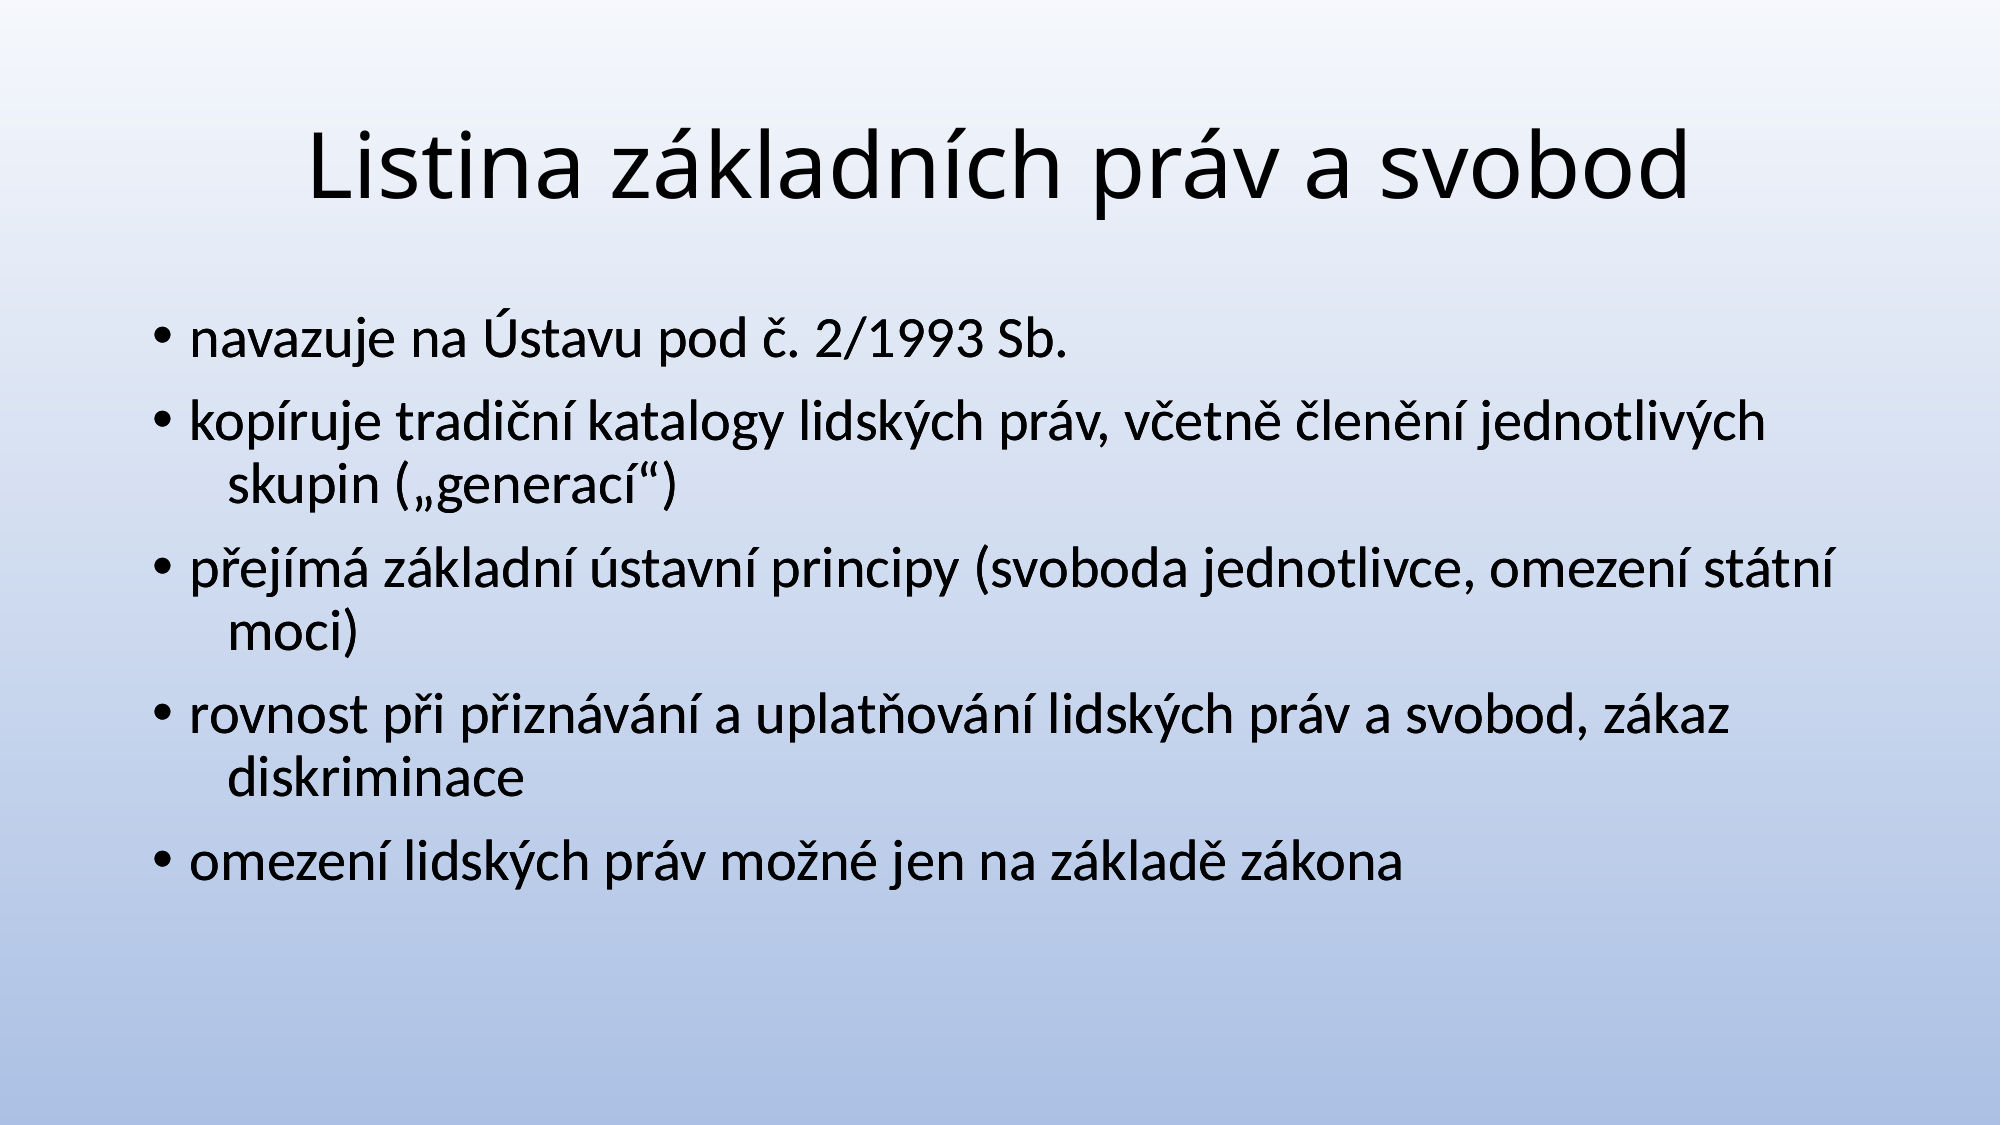

# Listina základních práv a svobod
navazuje na Ústavu pod č. 2/1993 Sb.
kopíruje tradiční katalogy lidských práv, včetně členění jednotlivých skupin („generací“)
přejímá základní ústavní principy (svoboda jednotlivce, omezení státní moci)
rovnost při přiznávání a uplatňování lidských práv a svobod, zákaz diskriminace
omezení lidských práv možné jen na základě zákona
navazuje na Ústavu pod č. 2/1993 Sb.
kopíruje tradiční katalogy lidských práv, včetně členění jednotlivých skupin („generací“)
přejímá základní ústavní principy (svoboda jednotlivce, omezení státní moci)
rovnost při přiznávání a uplatňování lidských práv a svobod, zákaz diskriminace
omezení lidských práv možné jen na základě zákona